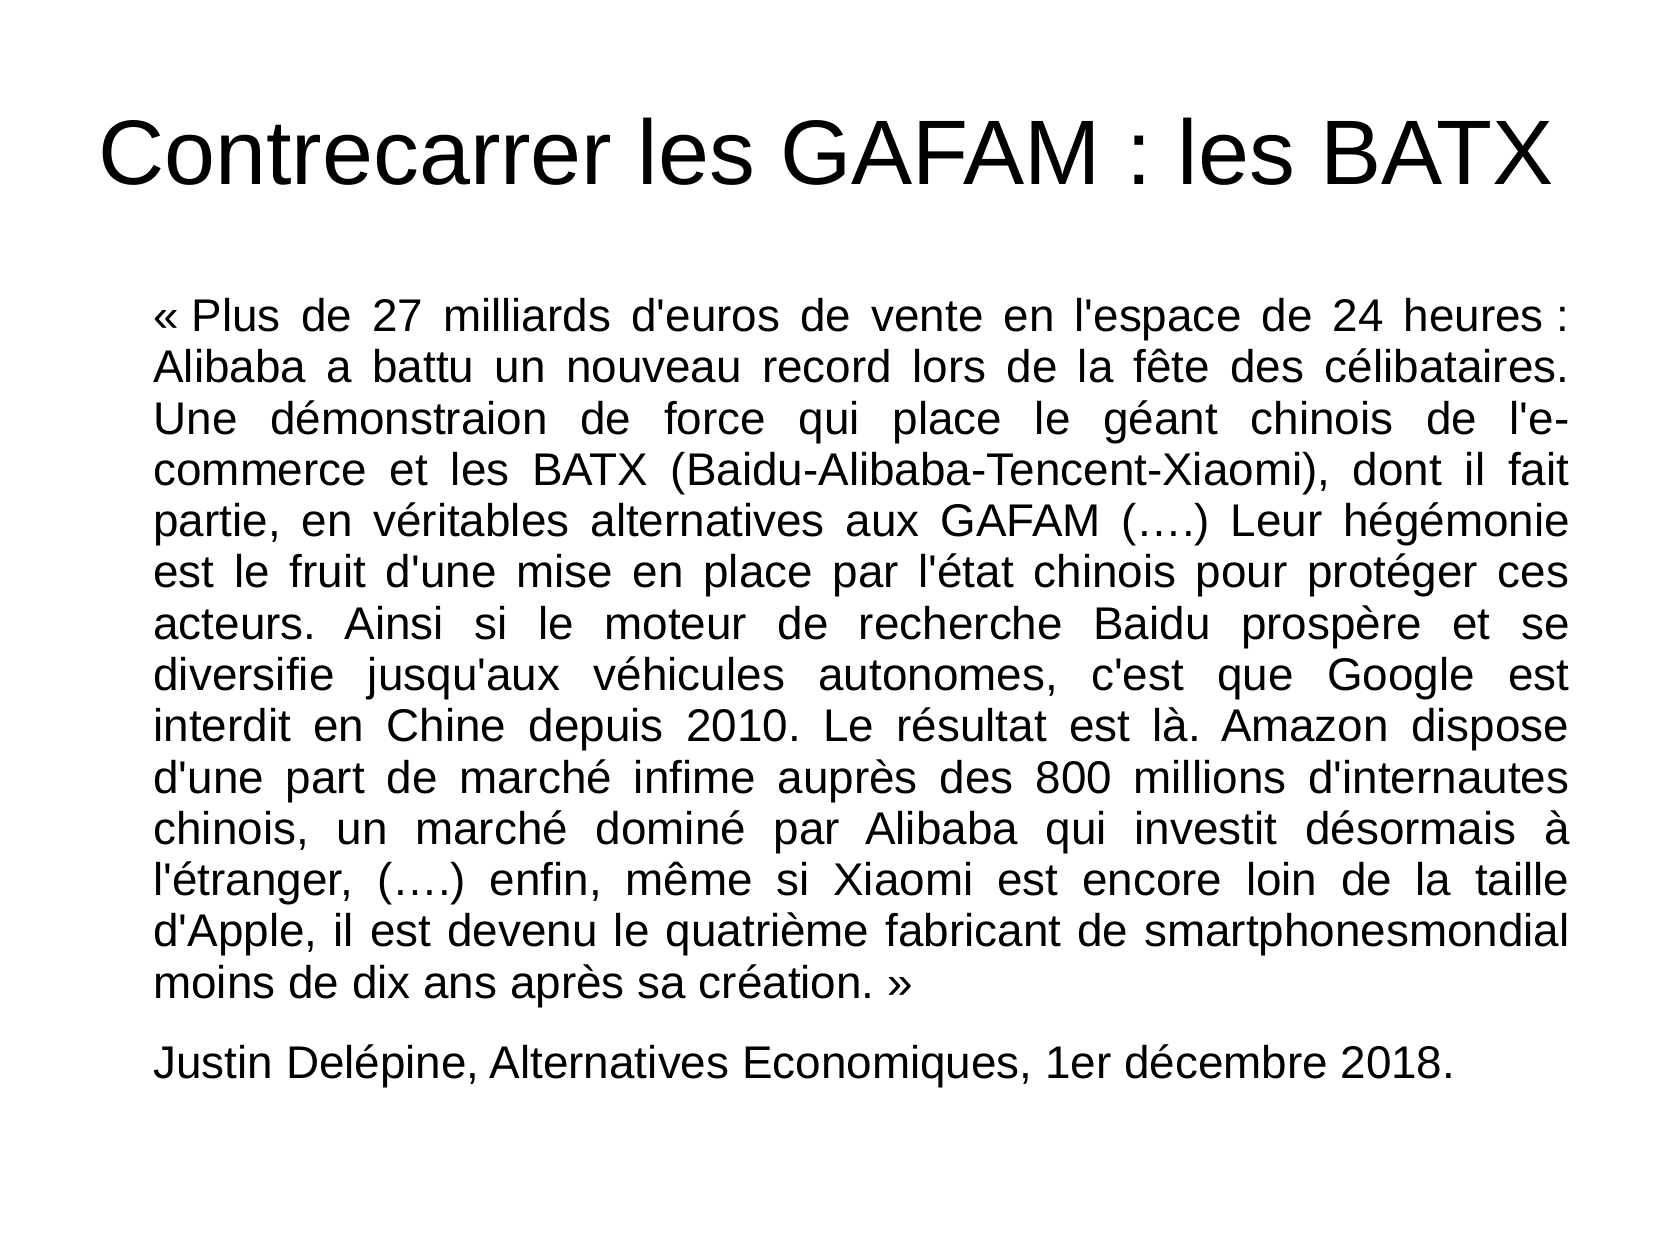

# Contrecarrer les GAFAM : les BATX
« Plus de 27 milliards d'euros de vente en l'espace de 24 heures : Alibaba a battu un nouveau record lors de la fête des célibataires. Une démonstraion de force qui place le géant chinois de l'e-commerce et les BATX (Baidu-Alibaba-Tencent-Xiaomi), dont il fait partie, en véritables alternatives aux GAFAM (….) Leur hégémonie est le fruit d'une mise en place par l'état chinois pour protéger ces acteurs. Ainsi si le moteur de recherche Baidu prospère et se diversifie jusqu'aux véhicules autonomes, c'est que Google est interdit en Chine depuis 2010. Le résultat est là. Amazon dispose d'une part de marché infime auprès des 800 millions d'internautes chinois, un marché dominé par Alibaba qui investit désormais à l'étranger, (….) enfin, même si Xiaomi est encore loin de la taille d'Apple, il est devenu le quatrième fabricant de smartphonesmondial moins de dix ans après sa création. »
Justin Delépine, Alternatives Economiques, 1er décembre 2018.